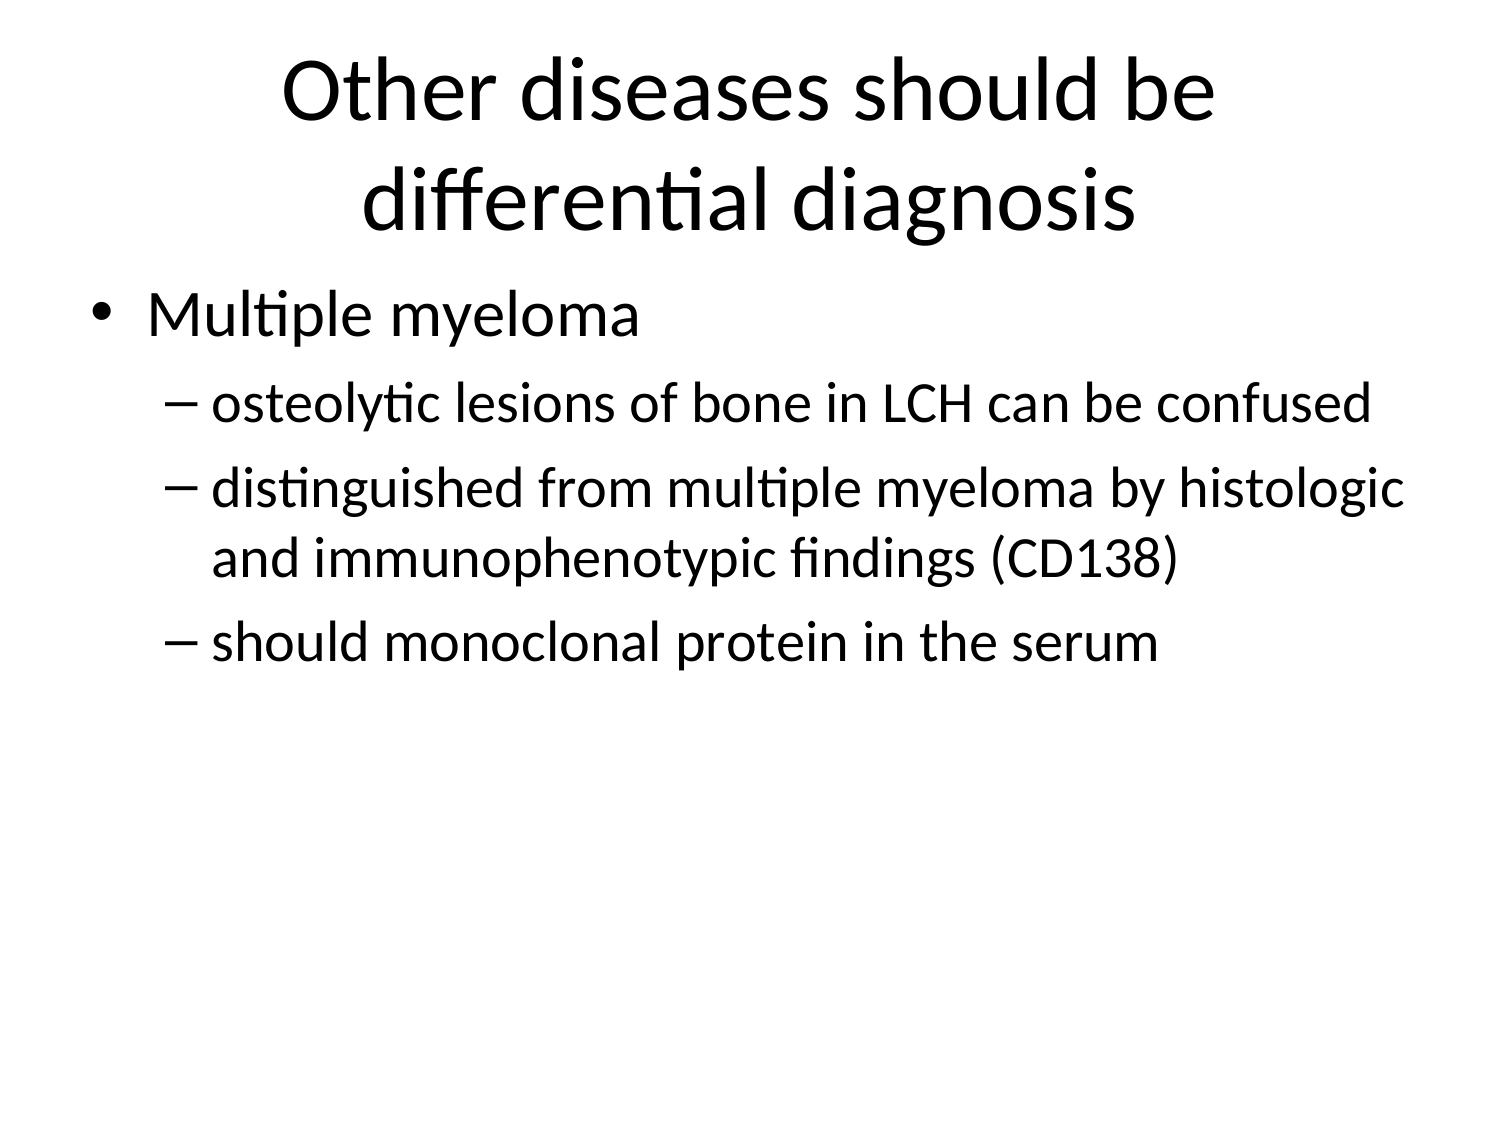

# Other diseases should be differential diagnosis
Multiple myeloma
osteolytic lesions of bone in LCH can be confused
distinguished from multiple myeloma by histologic and immunophenotypic findings (CD138)
should monoclonal protein in the serum